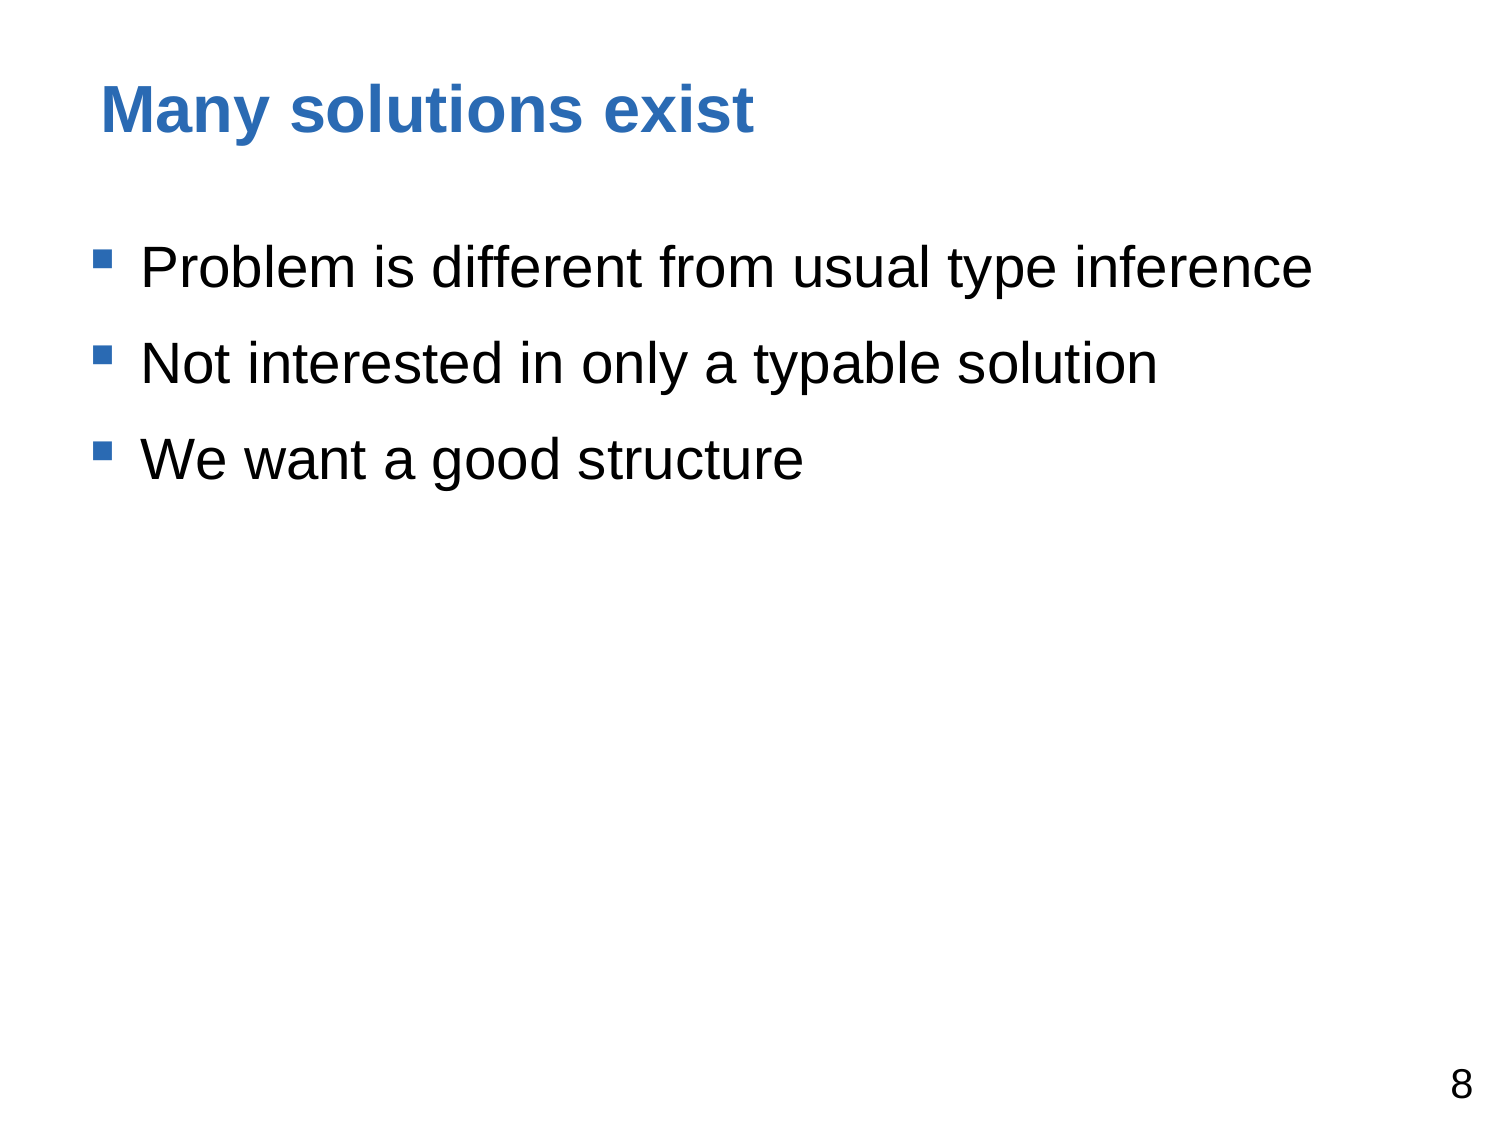

Many solutions exist
# Problem is different from usual type inference
Not interested in only a typable solution
We want a good structure
8